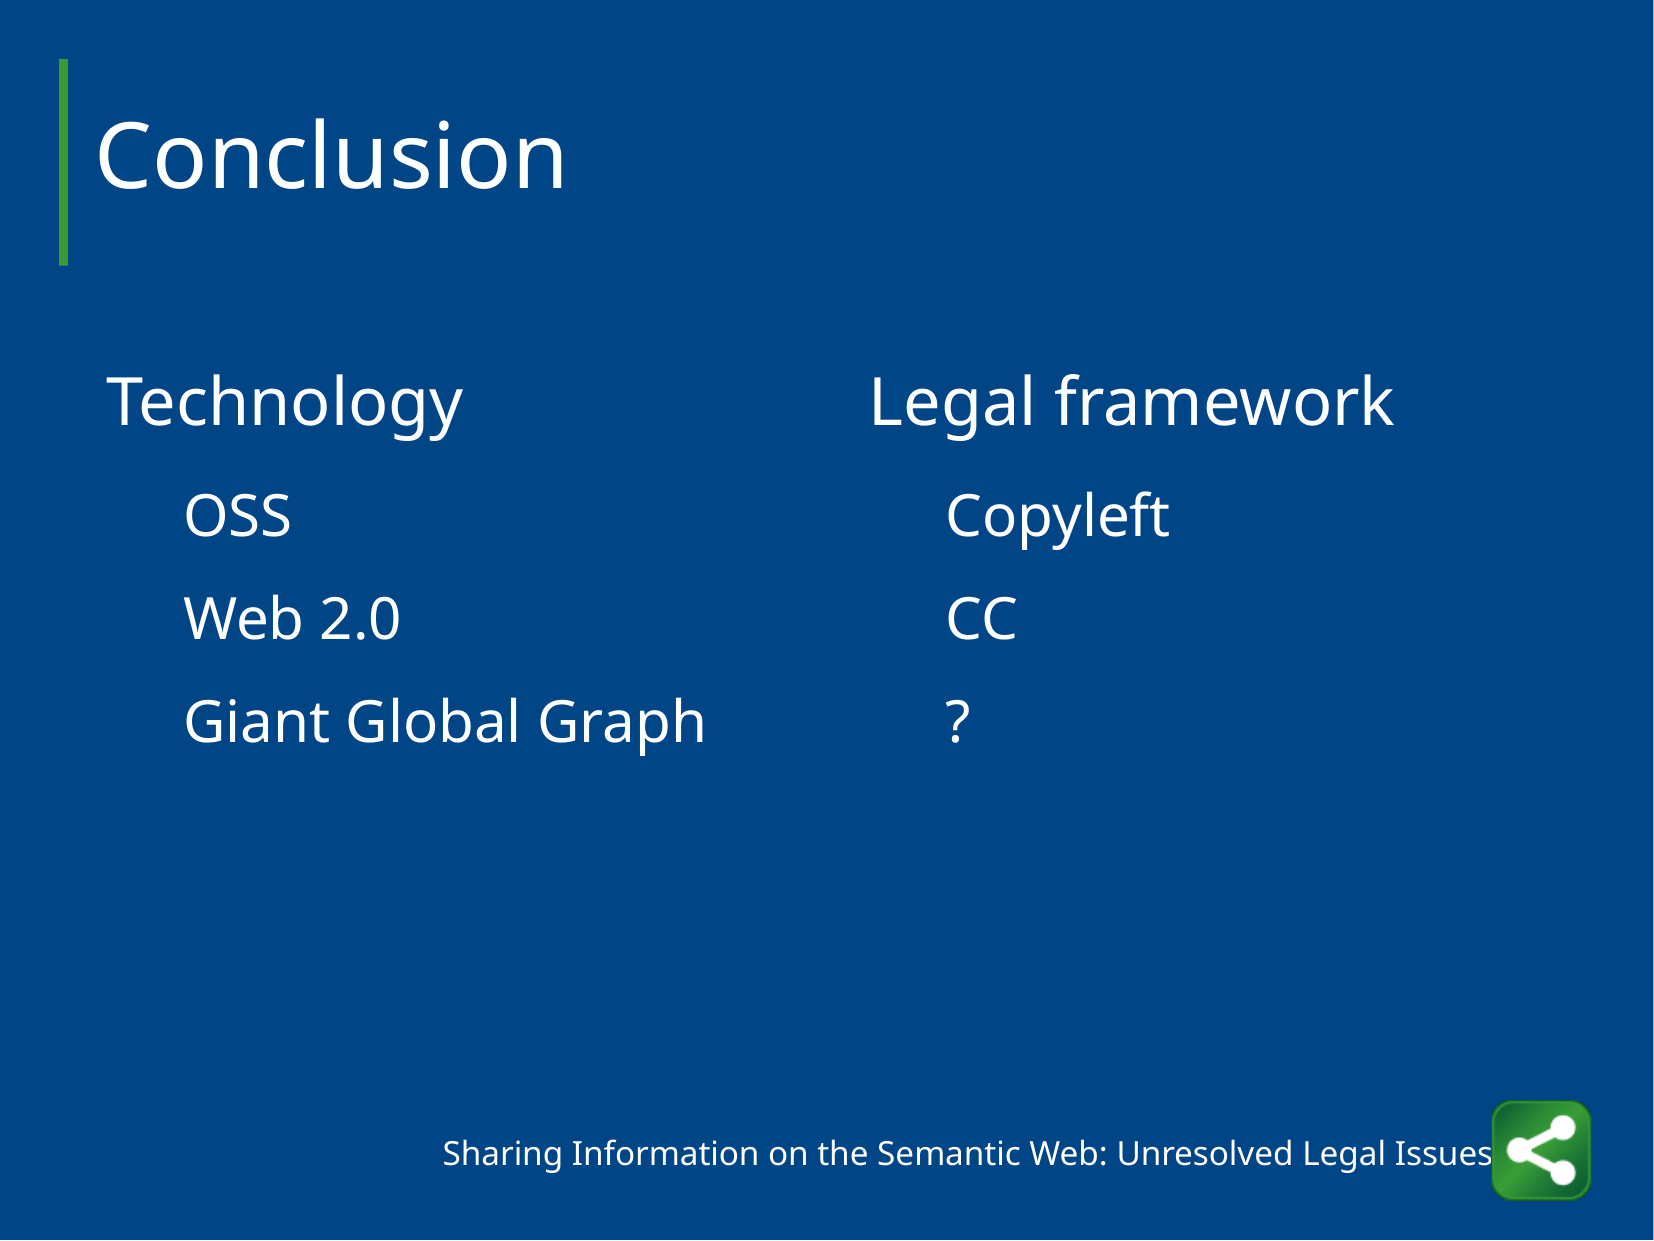

# Conclusion
Technology
OSS
Web 2.0
Giant Global Graph
Legal framework
Copyleft
CC
?